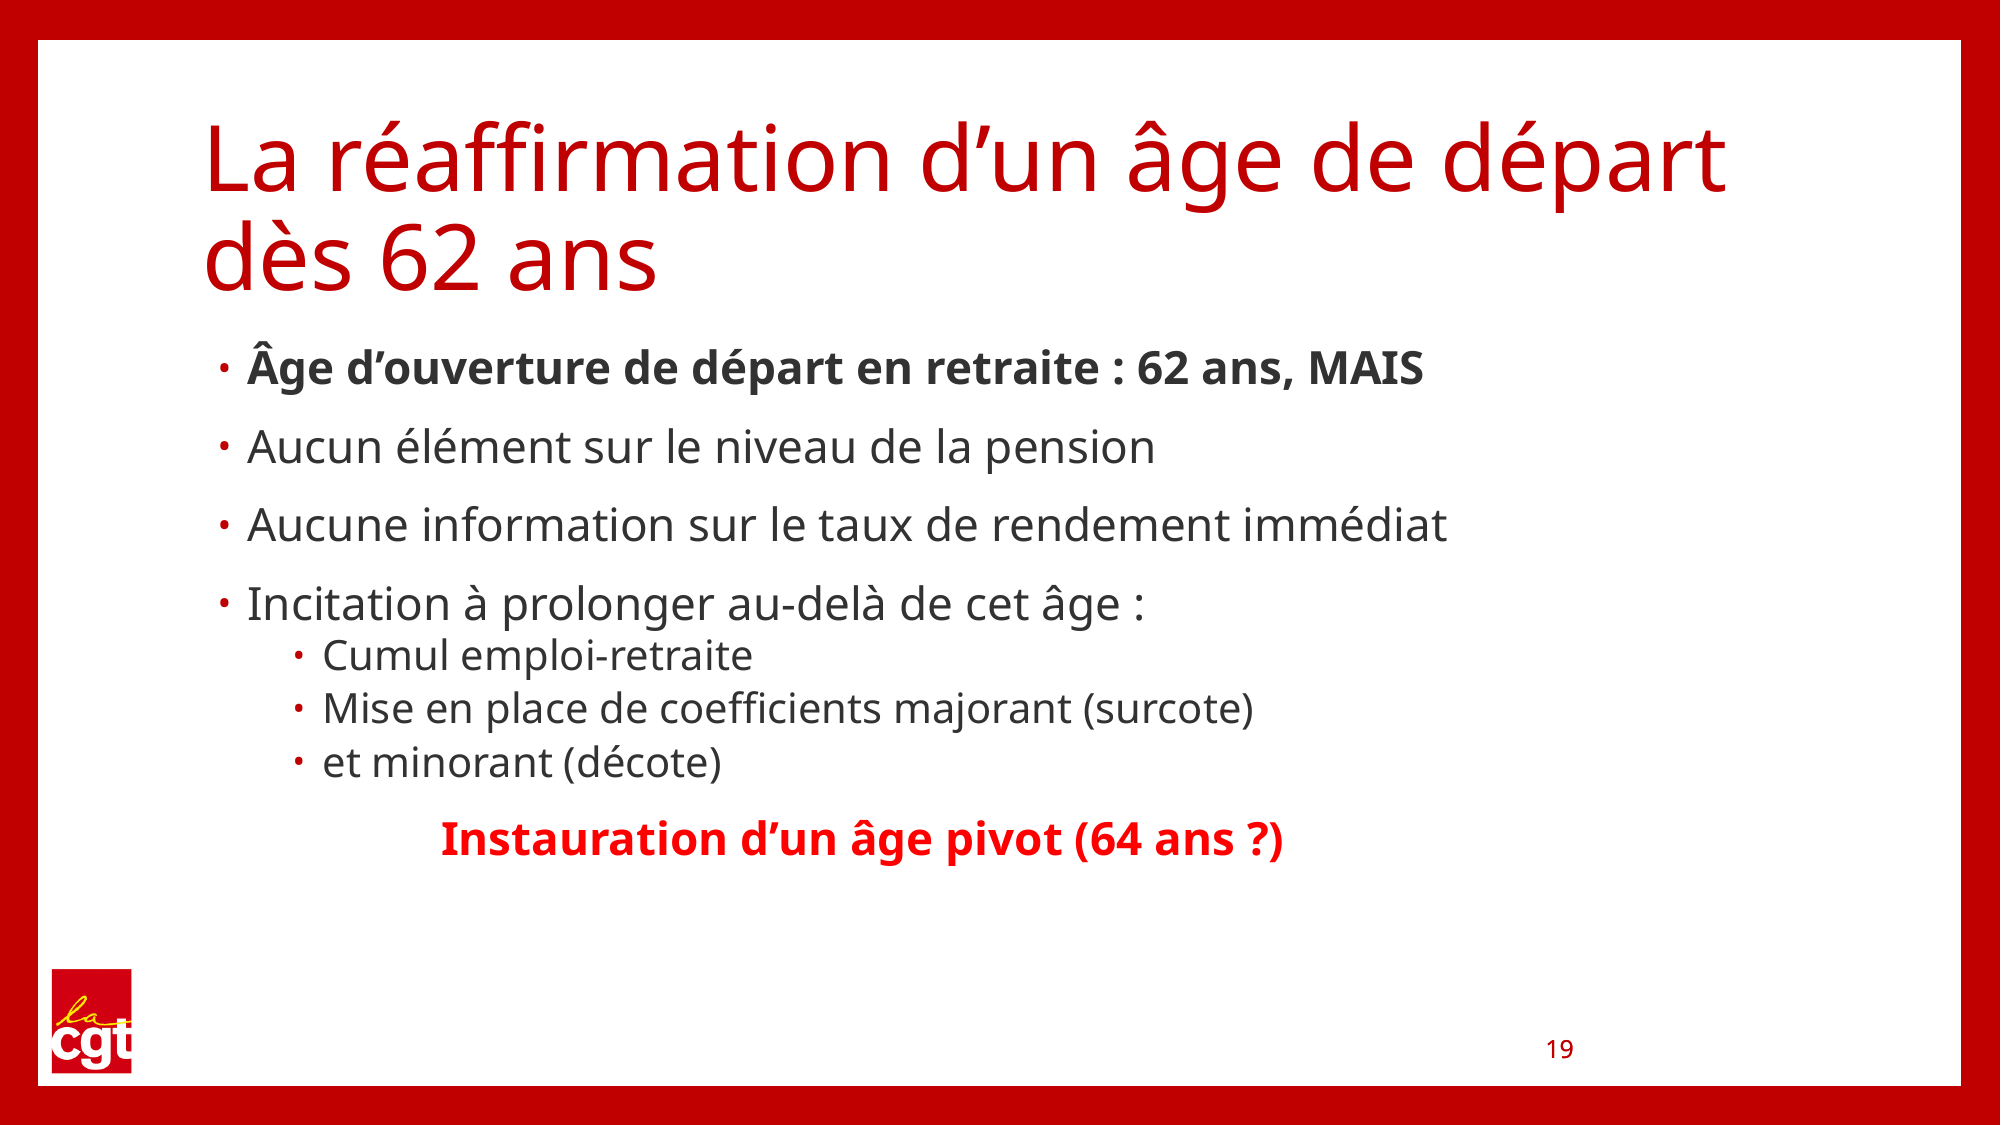

# La réaffirmation d’un âge de départ dès 62 ans
Âge d’ouverture de départ en retraite : 62 ans, MAIS
Aucun élément sur le niveau de la pension
Aucune information sur le taux de rendement immédiat
Incitation à prolonger au-delà de cet âge :
Cumul emploi-retraite
Mise en place de coefficients majorant (surcote)
et minorant (décote)
Instauration d’un âge pivot (64 ans ?)